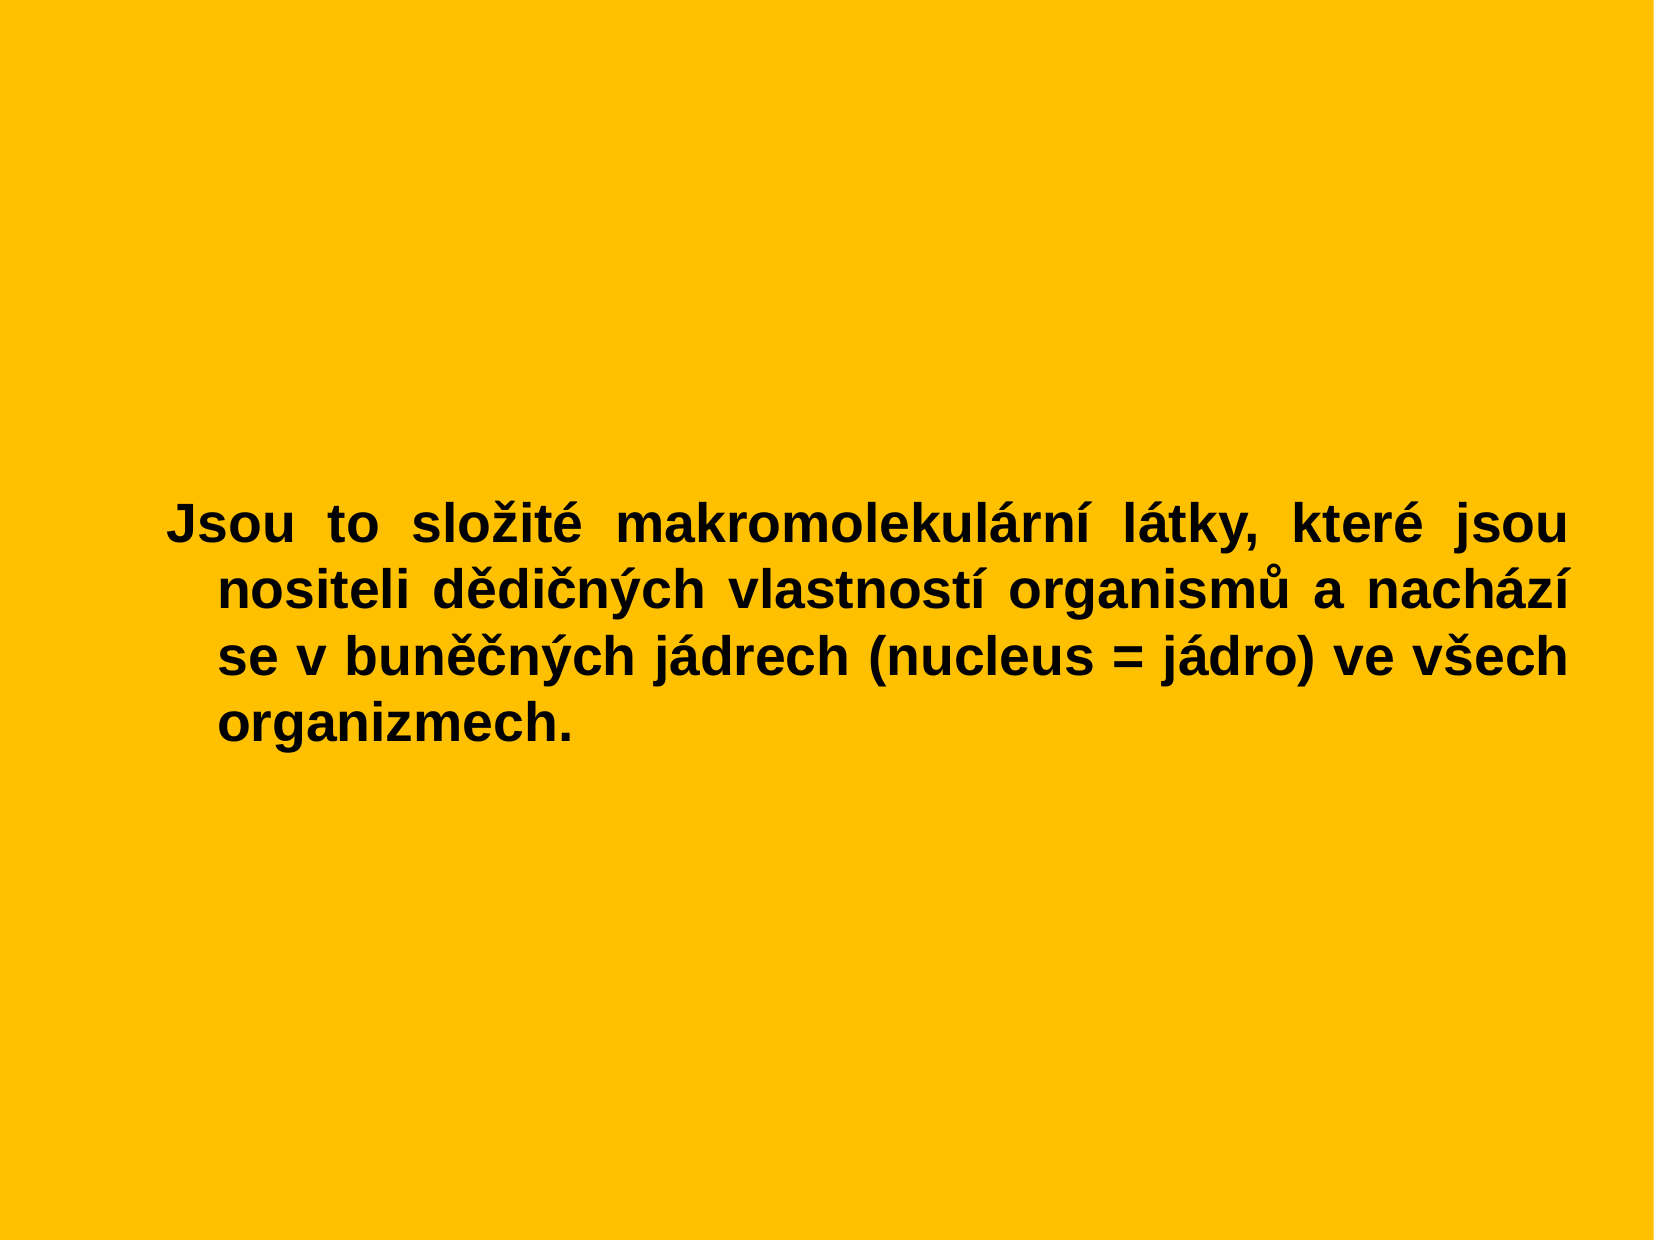

# Jsou to složité makromolekulární látky, které jsou nositeli dědičných vlastností organismů a nachází se v buněčných jádrech (nucleus = jádro) ve všech organizmech.